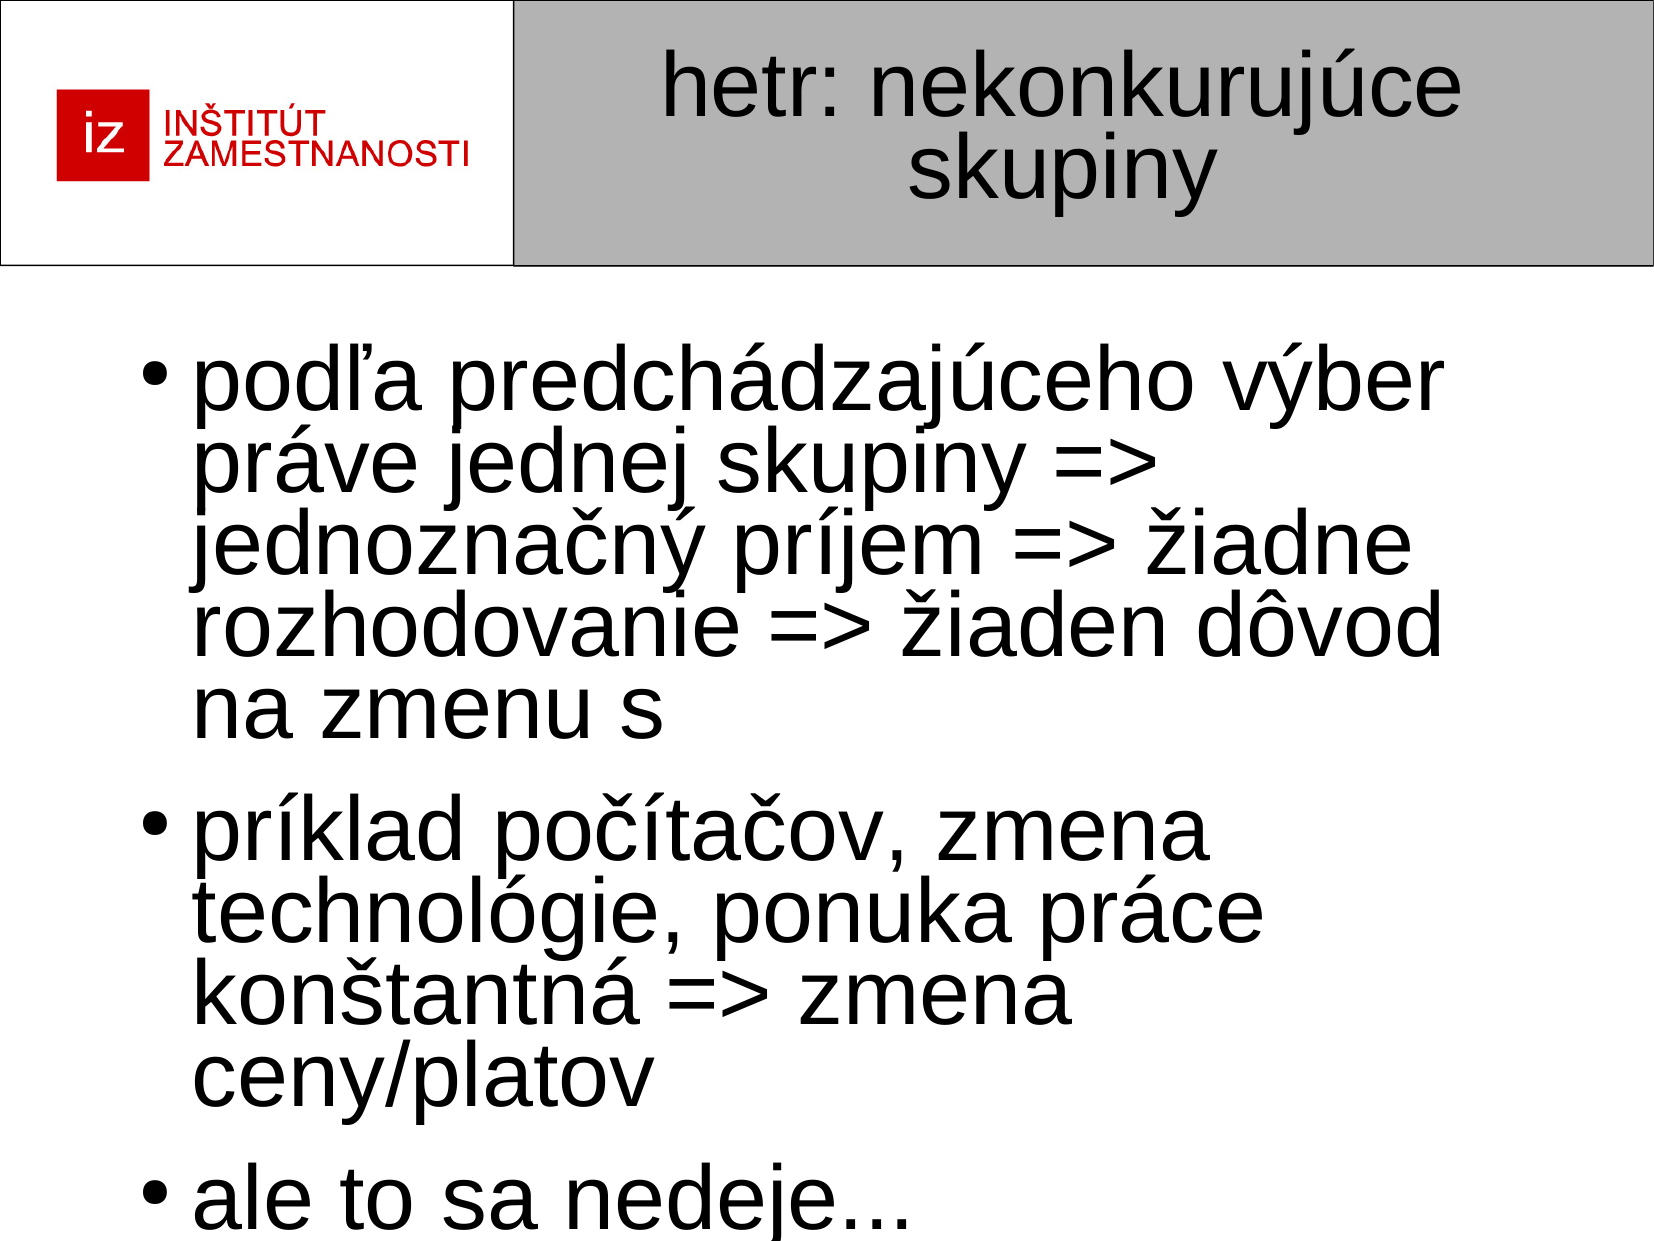

# hetr: nekonkurujúce skupiny
podľa predchádzajúceho výber práve jednej skupiny => jednoznačný príjem => žiadne rozhodovanie => žiaden dôvod na zmenu s
príklad počítačov, zmena technológie, ponuka práce konštantná => zmena ceny/platov
ale to sa nedeje...